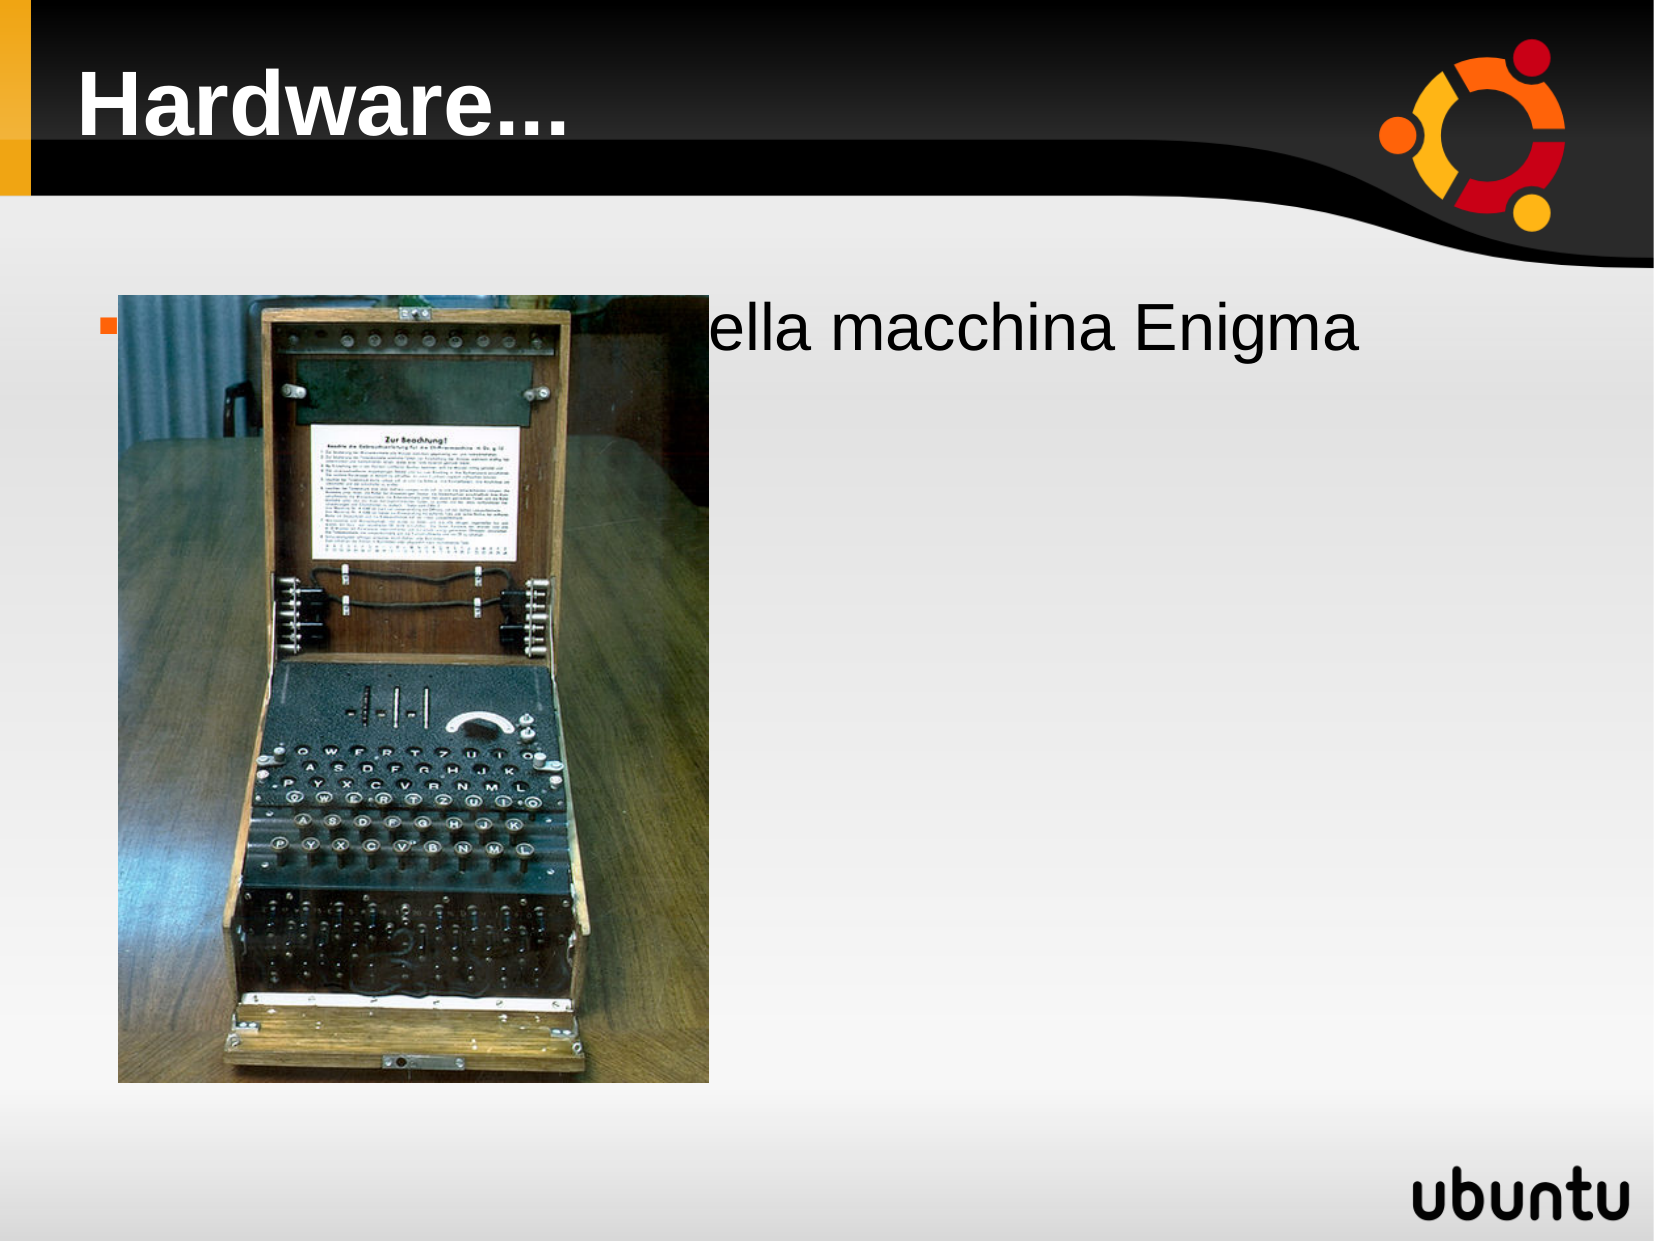

# Hardware...
I messaggi cifrati della macchina Enigma (hardware)...